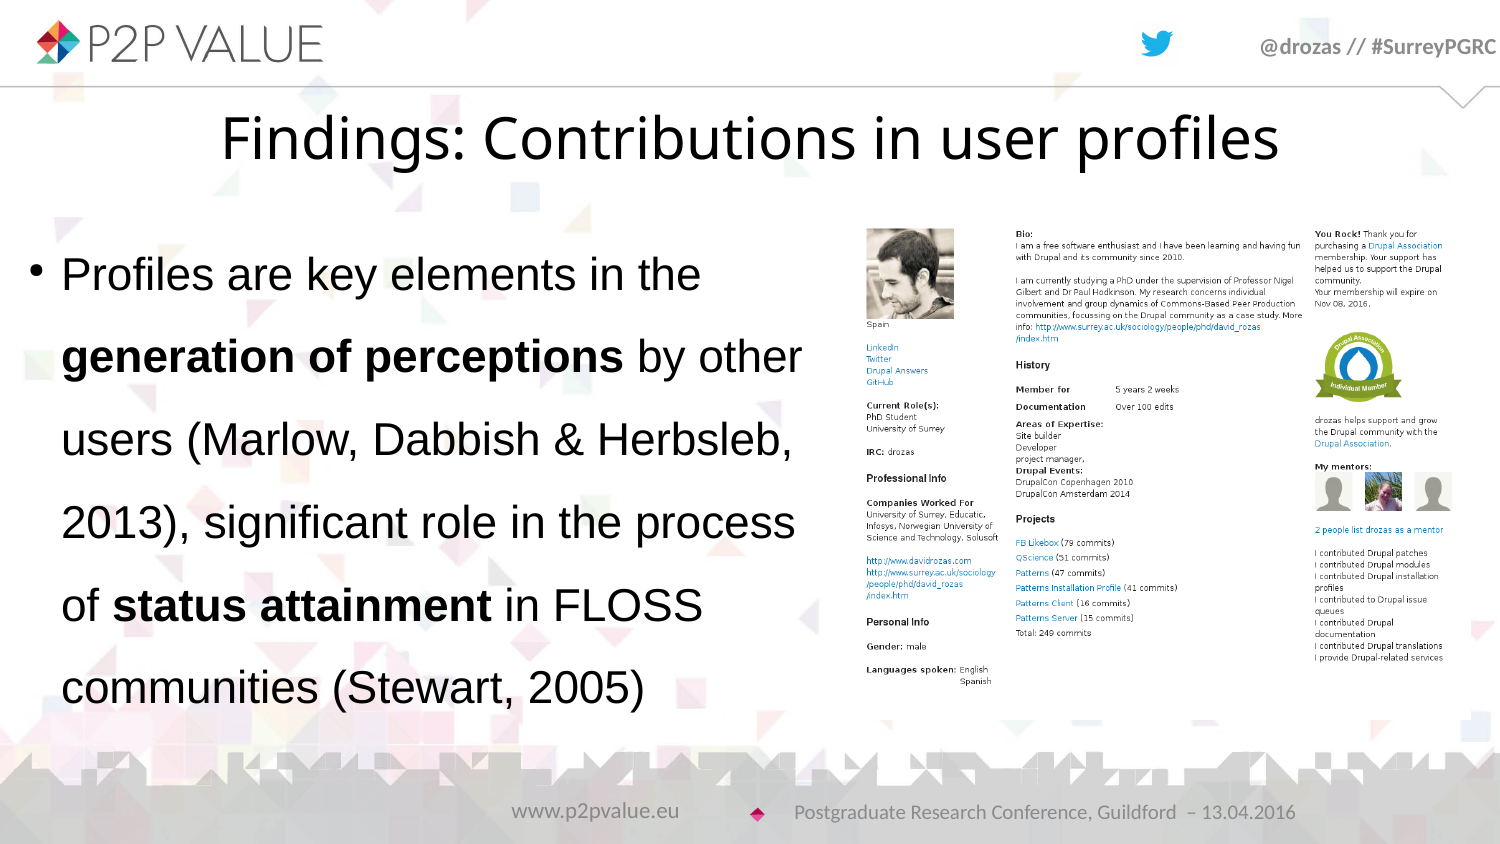

@drozas // #SurreyPGRC
# Findings: Contributions in user profiles
Profiles are key elements in the generation of perceptions by other users (Marlow, Dabbish & Herbsleb, 2013), significant role in the process of status attainment in FLOSS communities (Stewart, 2005)
Postgraduate Research Conference, Guildford – 13.04.2016
www.p2pvalue.eu